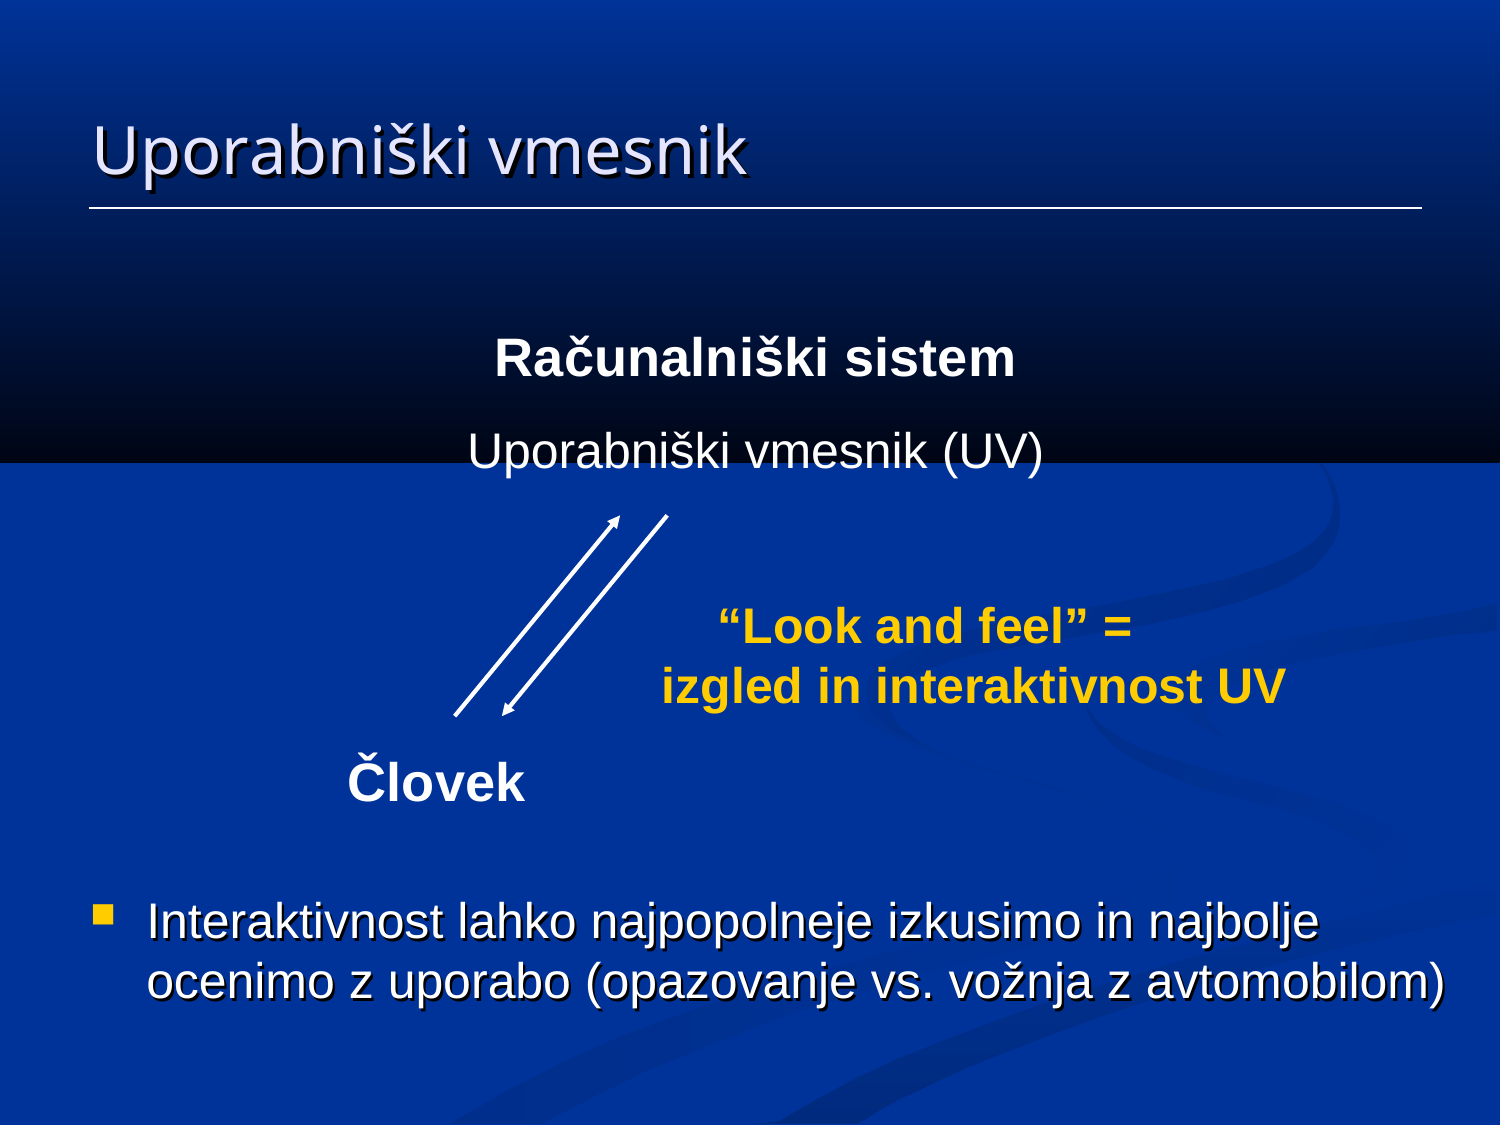

Uporabniški vmesnik
Računalniški sistem
Uporabniški vmesnik (UV)
“Look and feel” = izgled in interaktivnost UV
Človek
# Interaktivnost lahko najpopolneje izkusimo in najbolje ocenimo z uporabo (opazovanje vs. vožnja z avtomobilom)